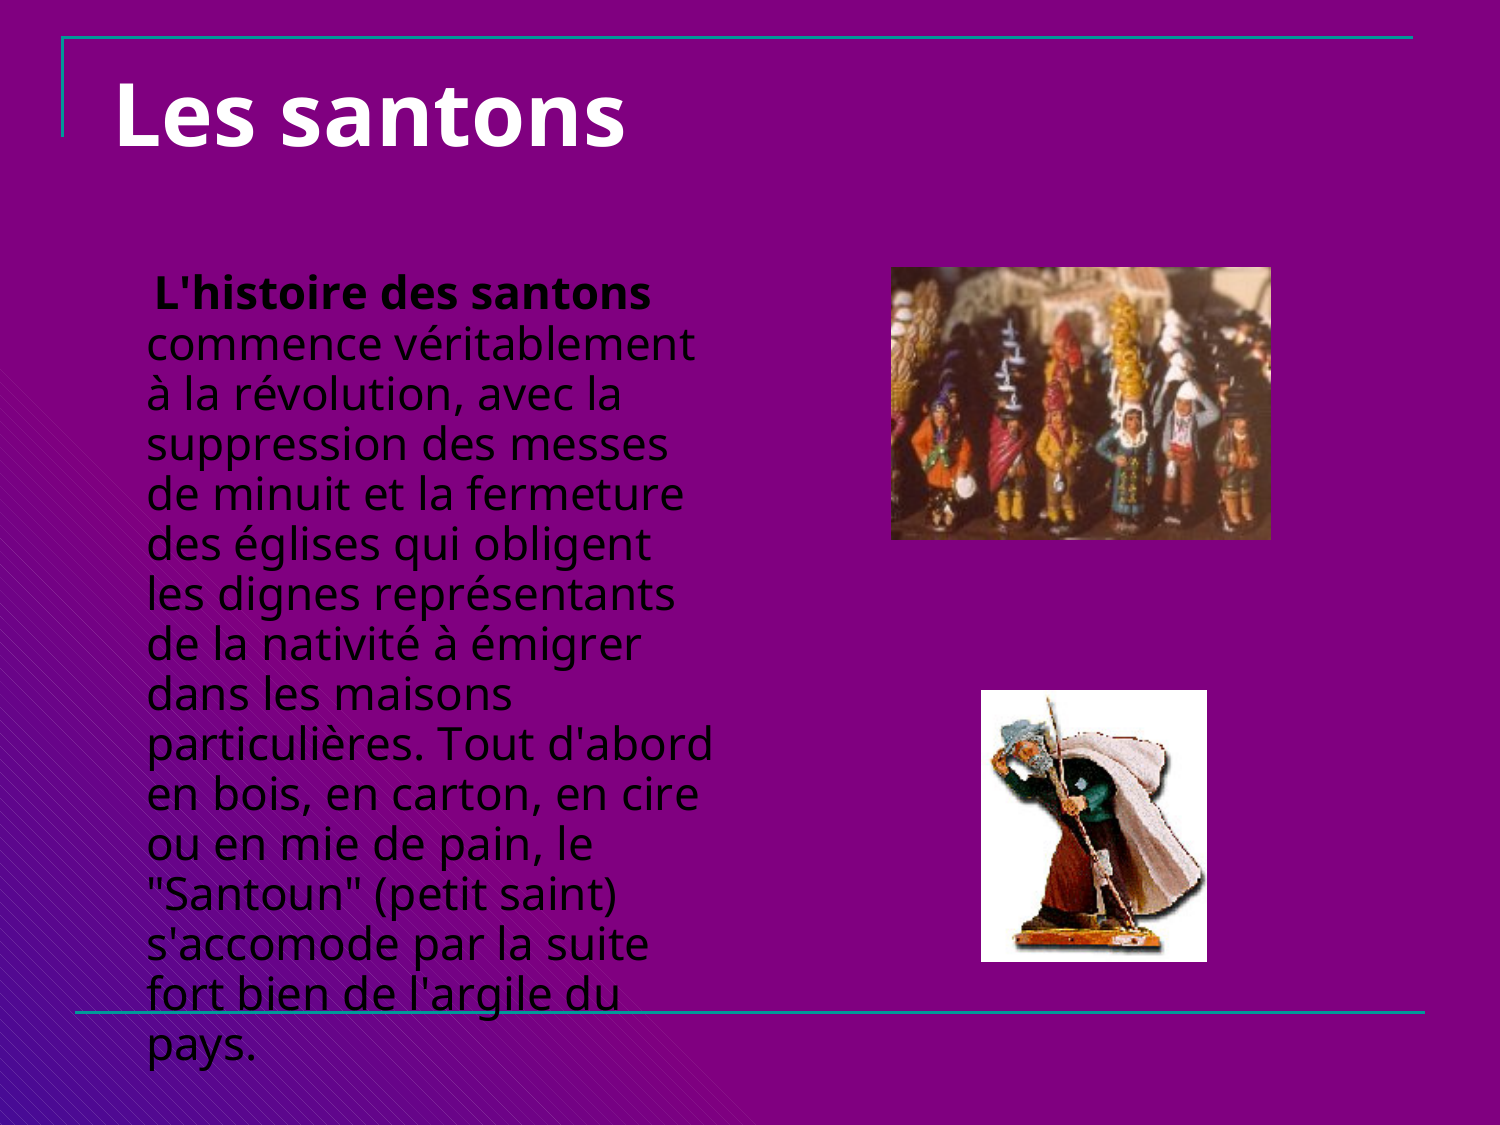

# Les santons
     L'histoire des santons commence véritablement à la révolution, avec la suppression des messes de minuit et la fermeture des églises qui obligent les dignes représentants de la nativité à émigrer dans les maisons particulières. Tout d'abord en bois, en carton, en cire ou en mie de pain, le "Santoun" (petit saint) s'accomode par la suite fort bien de l'argile du pays.